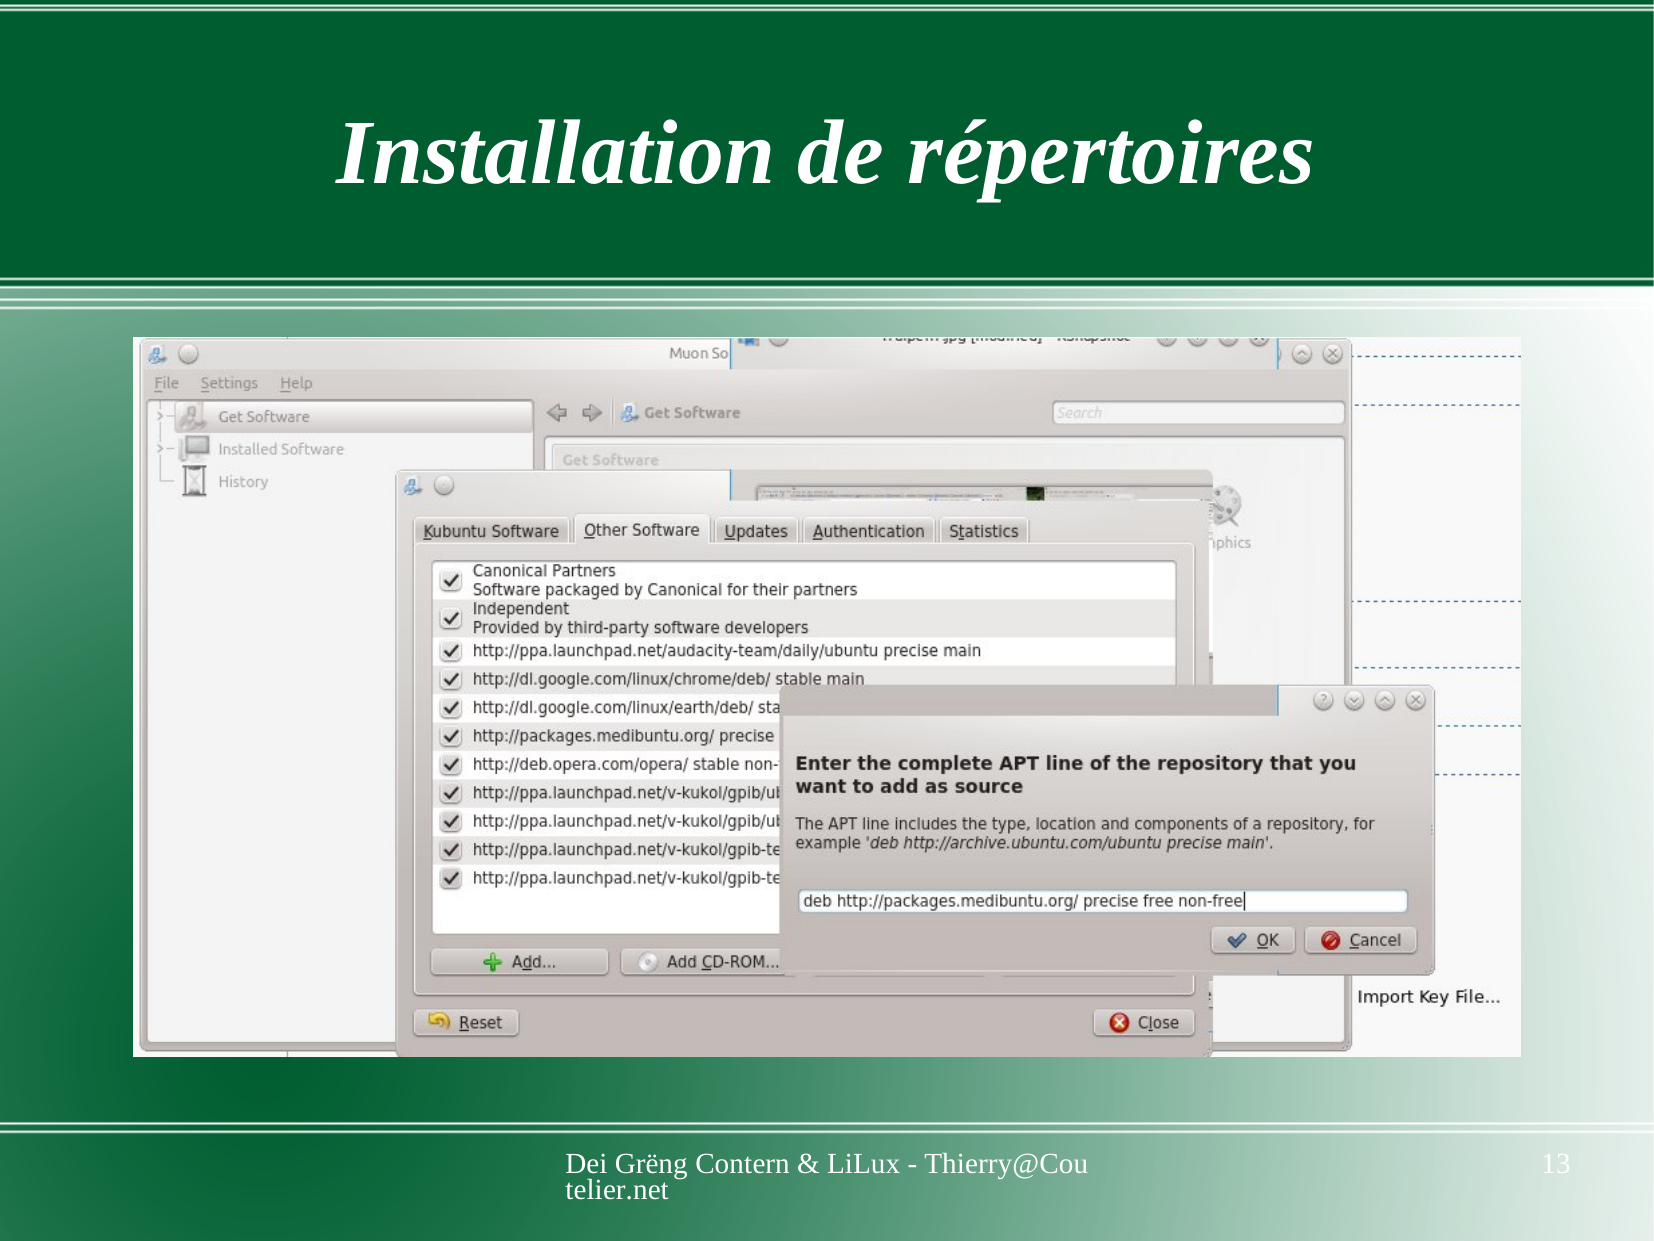

# Installation de répertoires
Dei Grëng Contern & LiLux - Thierry@Coutelier.net
13